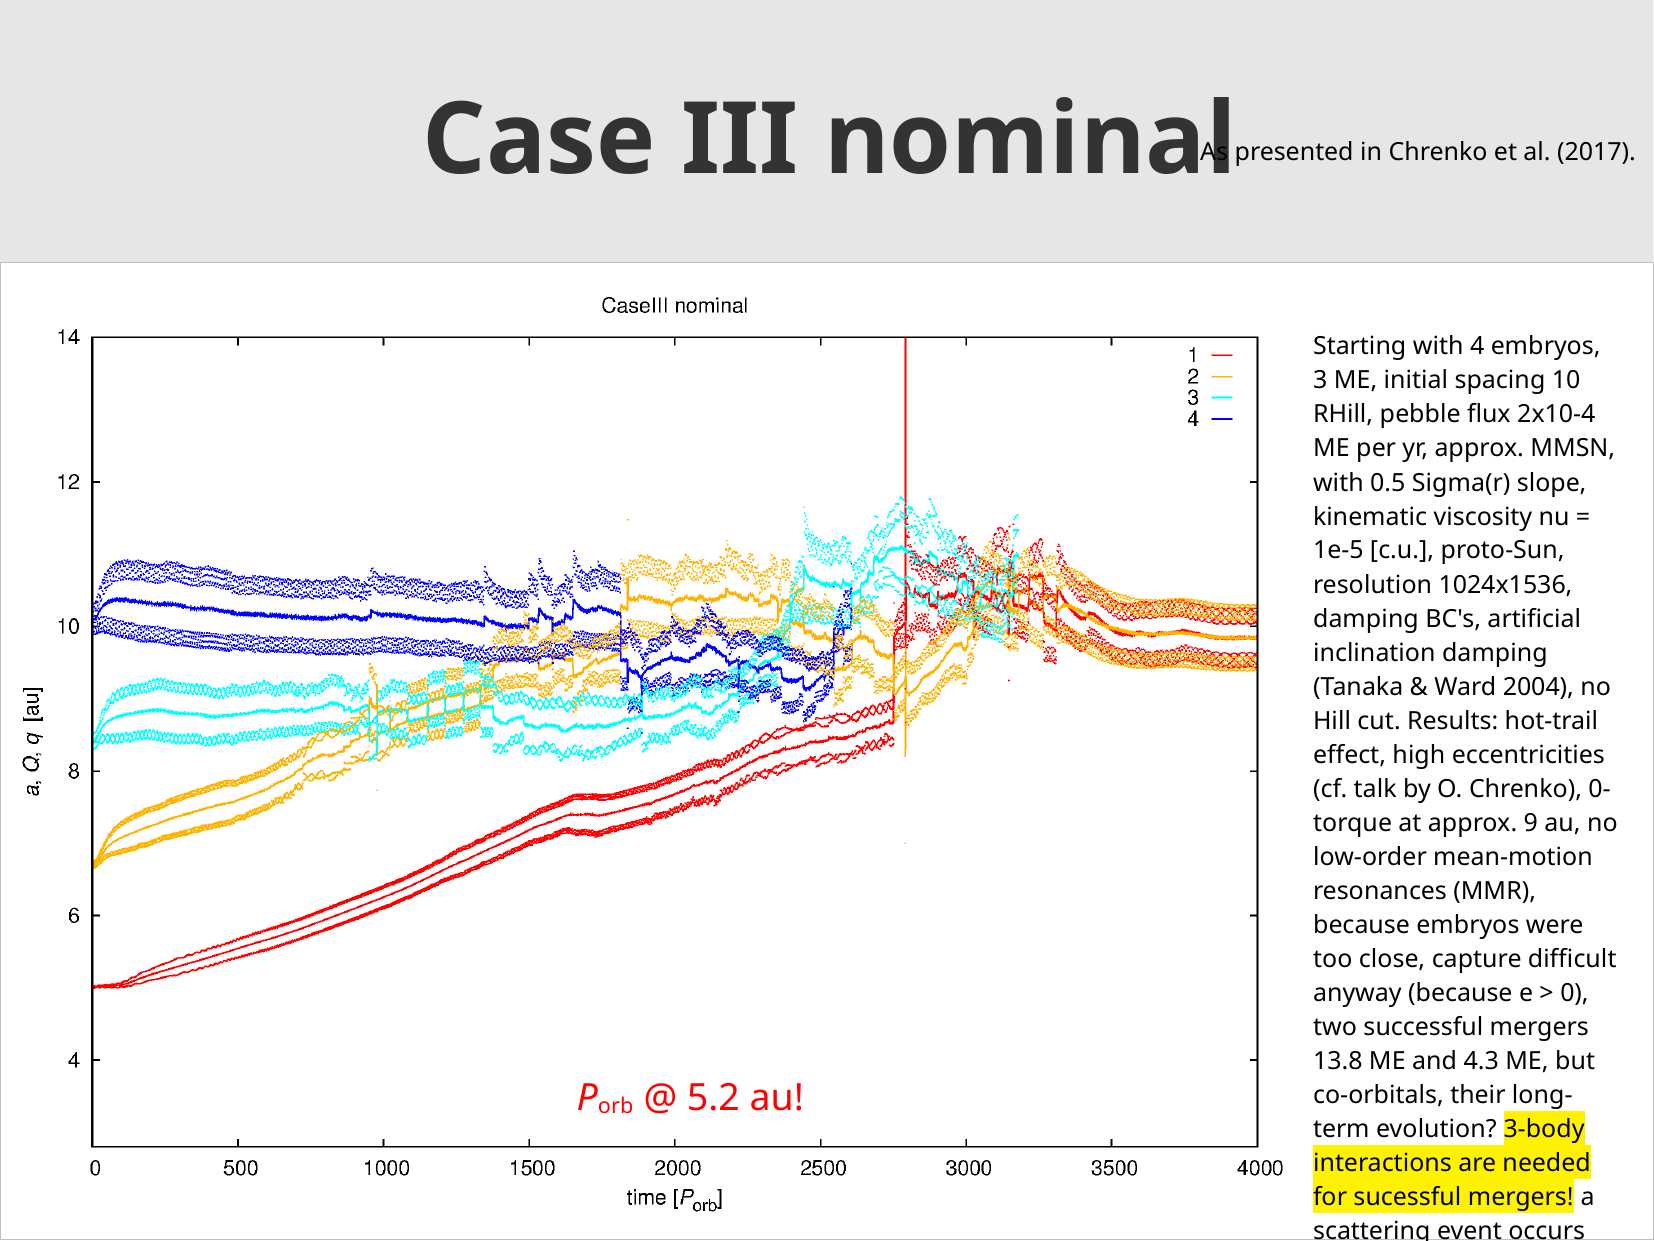

# Case III nominal
As presented in Chrenko et al. (2017).
Starting with 4 embryos, 3 ME, initial spacing 10 RHill, pebble flux 2x10-4 ME per yr, approx. MMSN, with 0.5 Sigma(r) slope, kinematic viscosity nu = 1e-5 [c.u.], proto-Sun, resolution 1024x1536, damping BC's, artificial inclination damping (Tanaka & Ward 2004), no Hill cut. Results: hot-trail effect, high eccentricities (cf. talk by O. Chrenko), 0-torque at approx. 9 au, no low-order mean-motion resonances (MMR), because embryos were too close, capture difficult anyway (because e > 0), two successful mergers 13.8 ME and 4.3 ME, but co-orbitals, their long-term evolution? 3-body interactions are needed for sucessful mergers! a scattering event occurs prior to every merger (2 out of 2); see details below...
Porb @ 5.2 au!